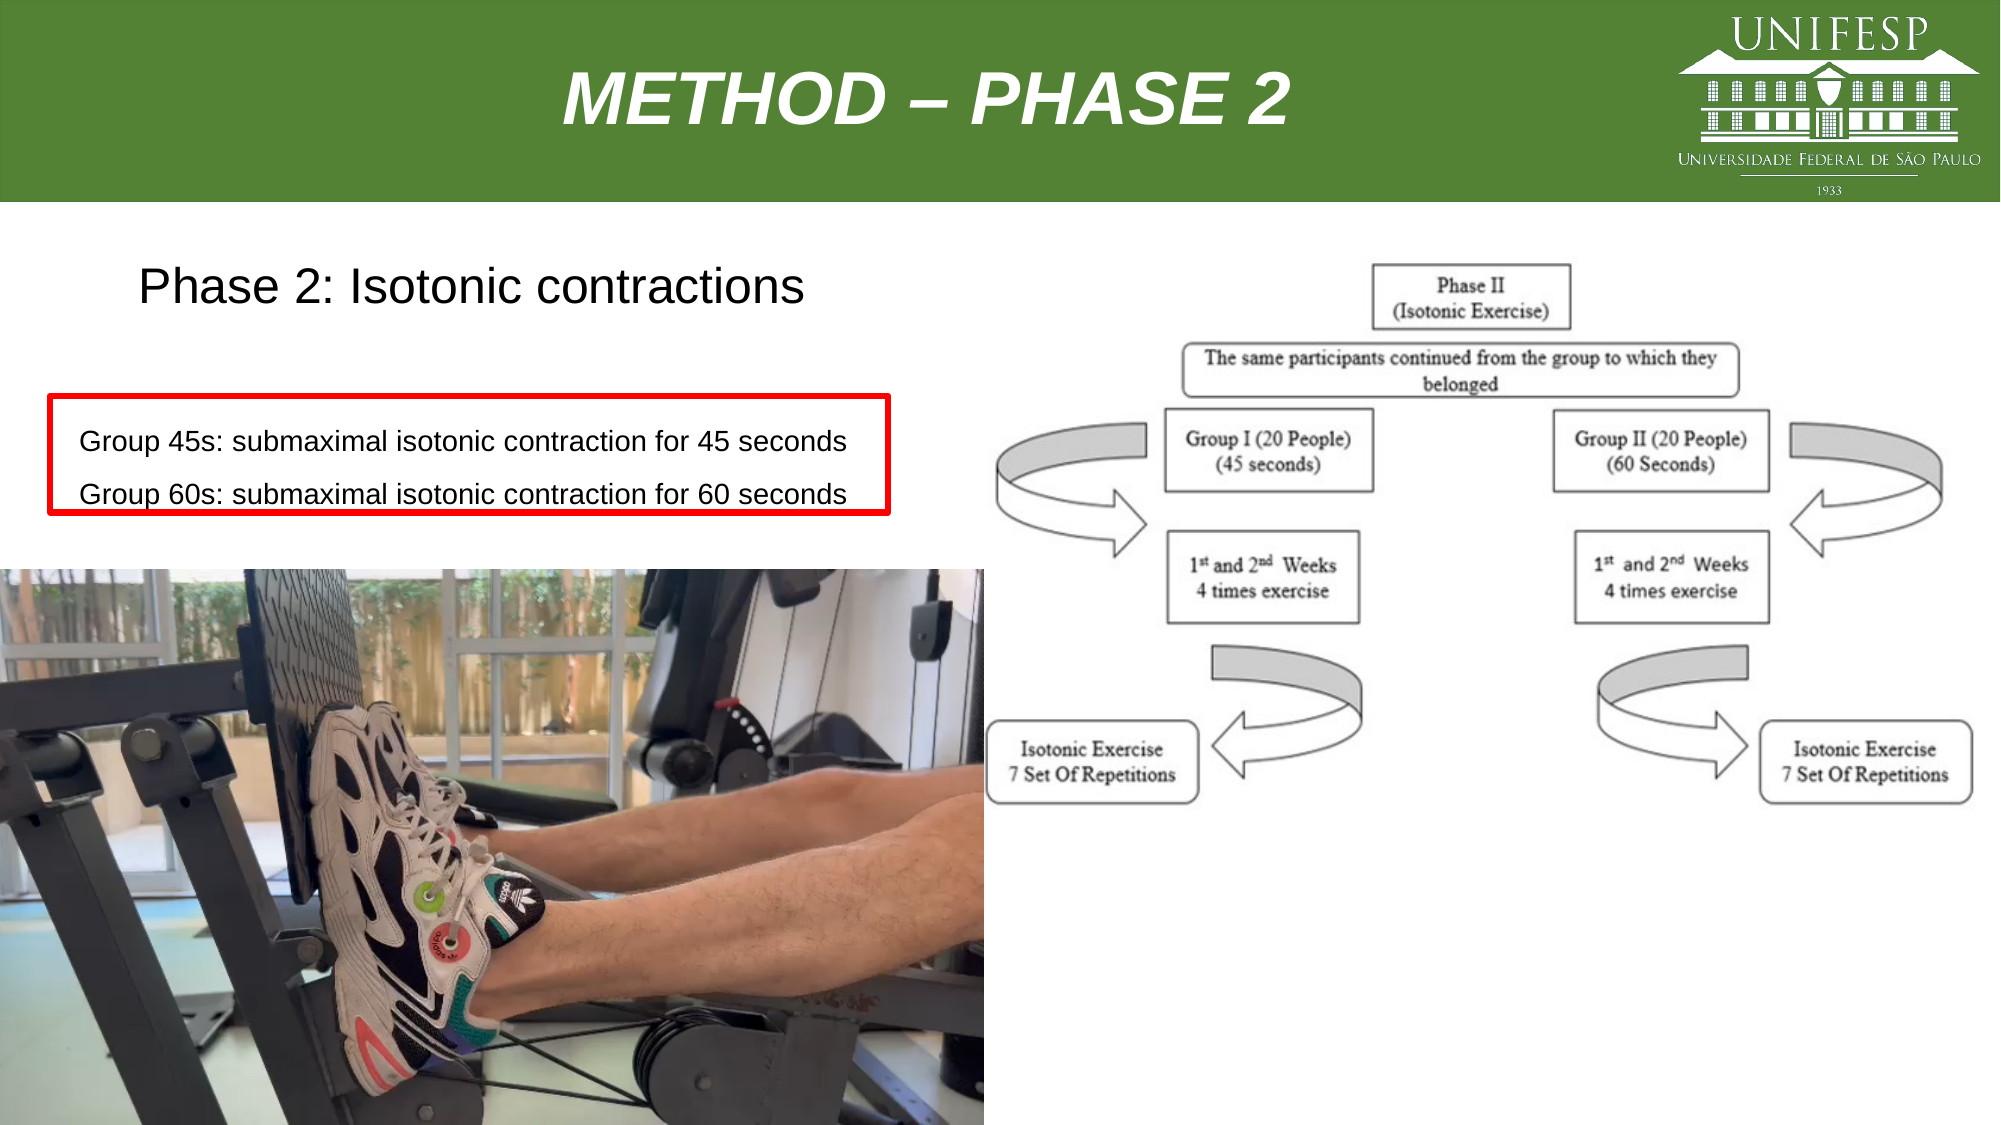

METHOD – Phase 2
Phase 2: Isotonic contractions
Group 45s: submaximal isotonic contraction for 45 seconds
Group 60s: submaximal isotonic contraction for 60 seconds